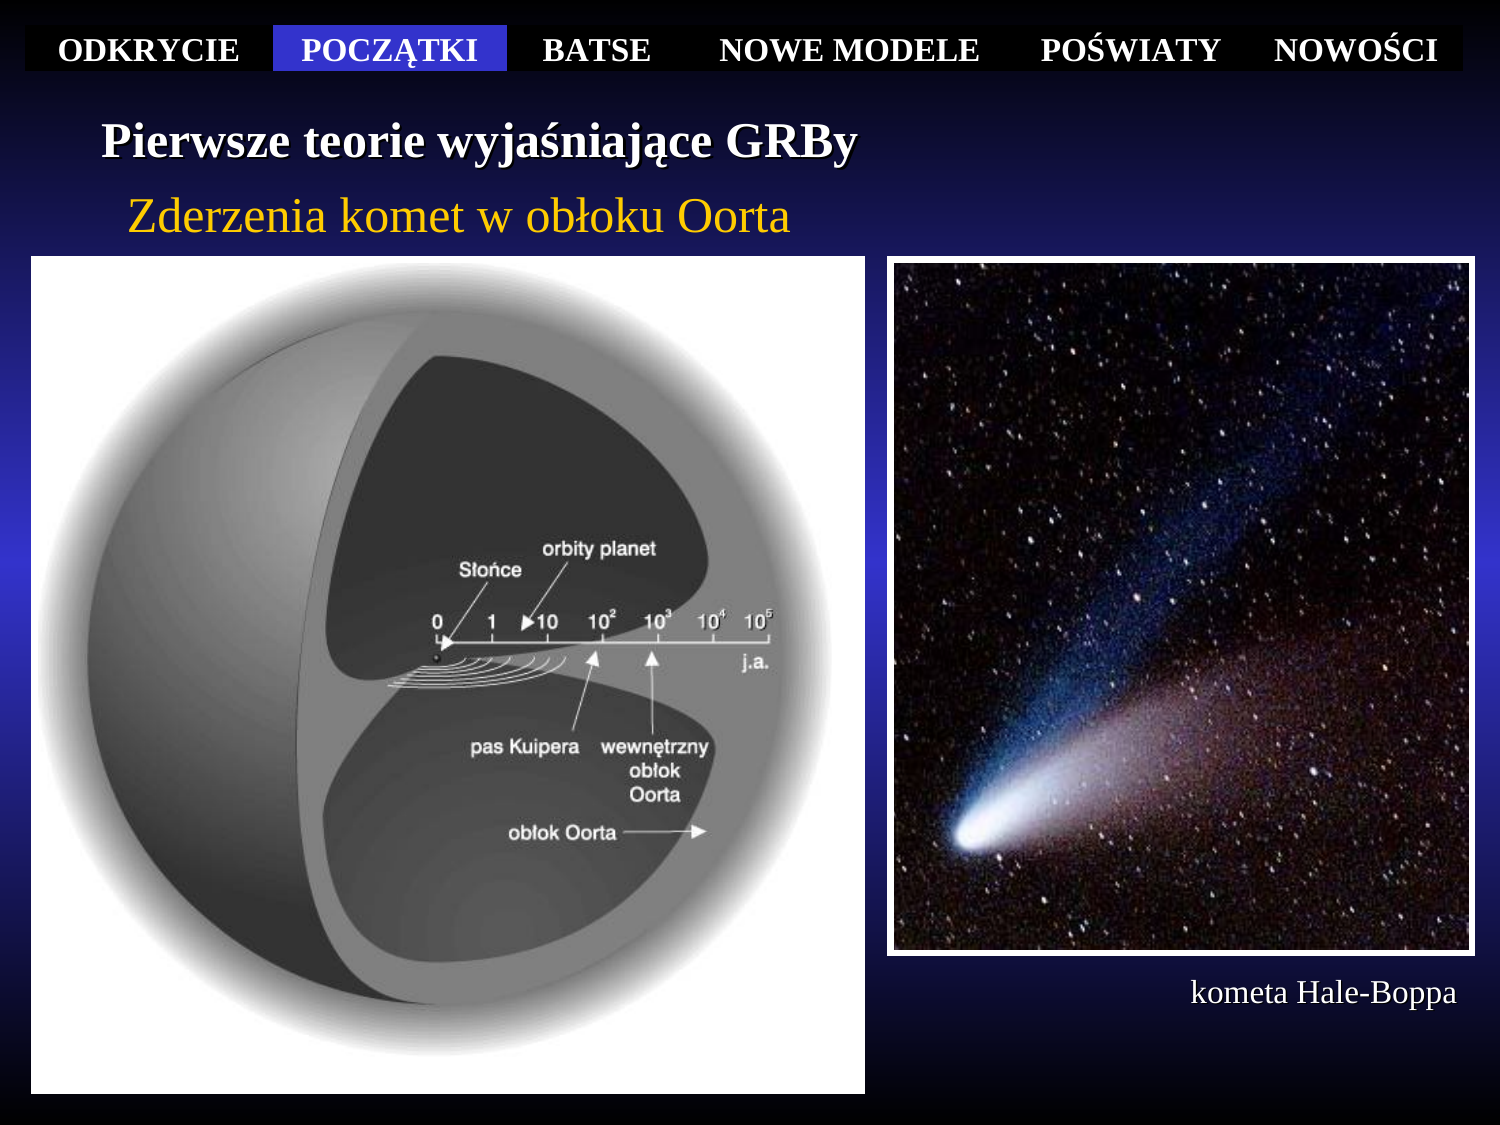

| ODKRYCIE | POCZĄTKI | BATSE | NOWE MODELE | POŚWIATY | NOWOŚCI |
| --- | --- | --- | --- | --- | --- |
Pierwsze teorie wyjaśniające GRBy
Zderzenia komet w obłoku Oorta
kometa Hale-Boppa